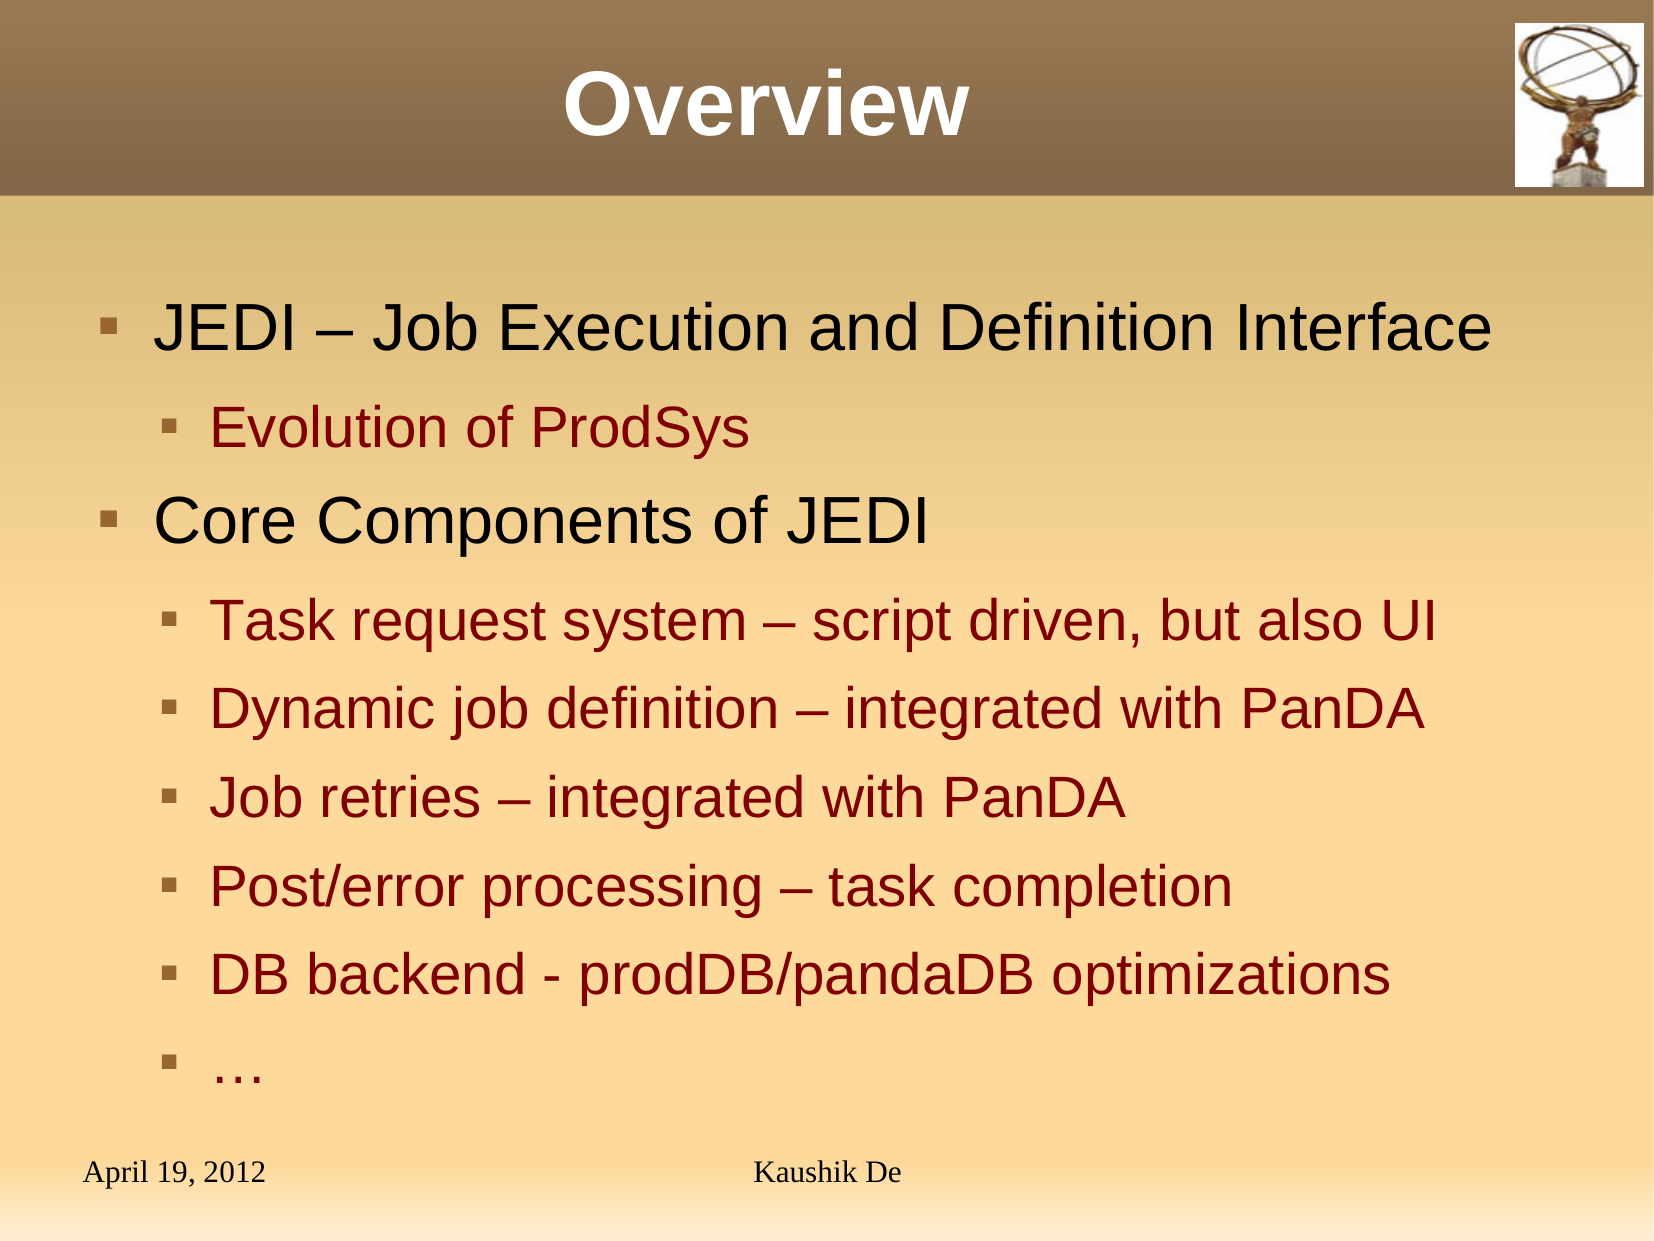

# Overview
JEDI – Job Execution and Definition Interface
Evolution of ProdSys
Core Components of JEDI
Task request system – script driven, but also UI
Dynamic job definition – integrated with PanDA
Job retries – integrated with PanDA
Post/error processing – task completion
DB backend - prodDB/pandaDB optimizations
…
April 19, 2012
Kaushik De